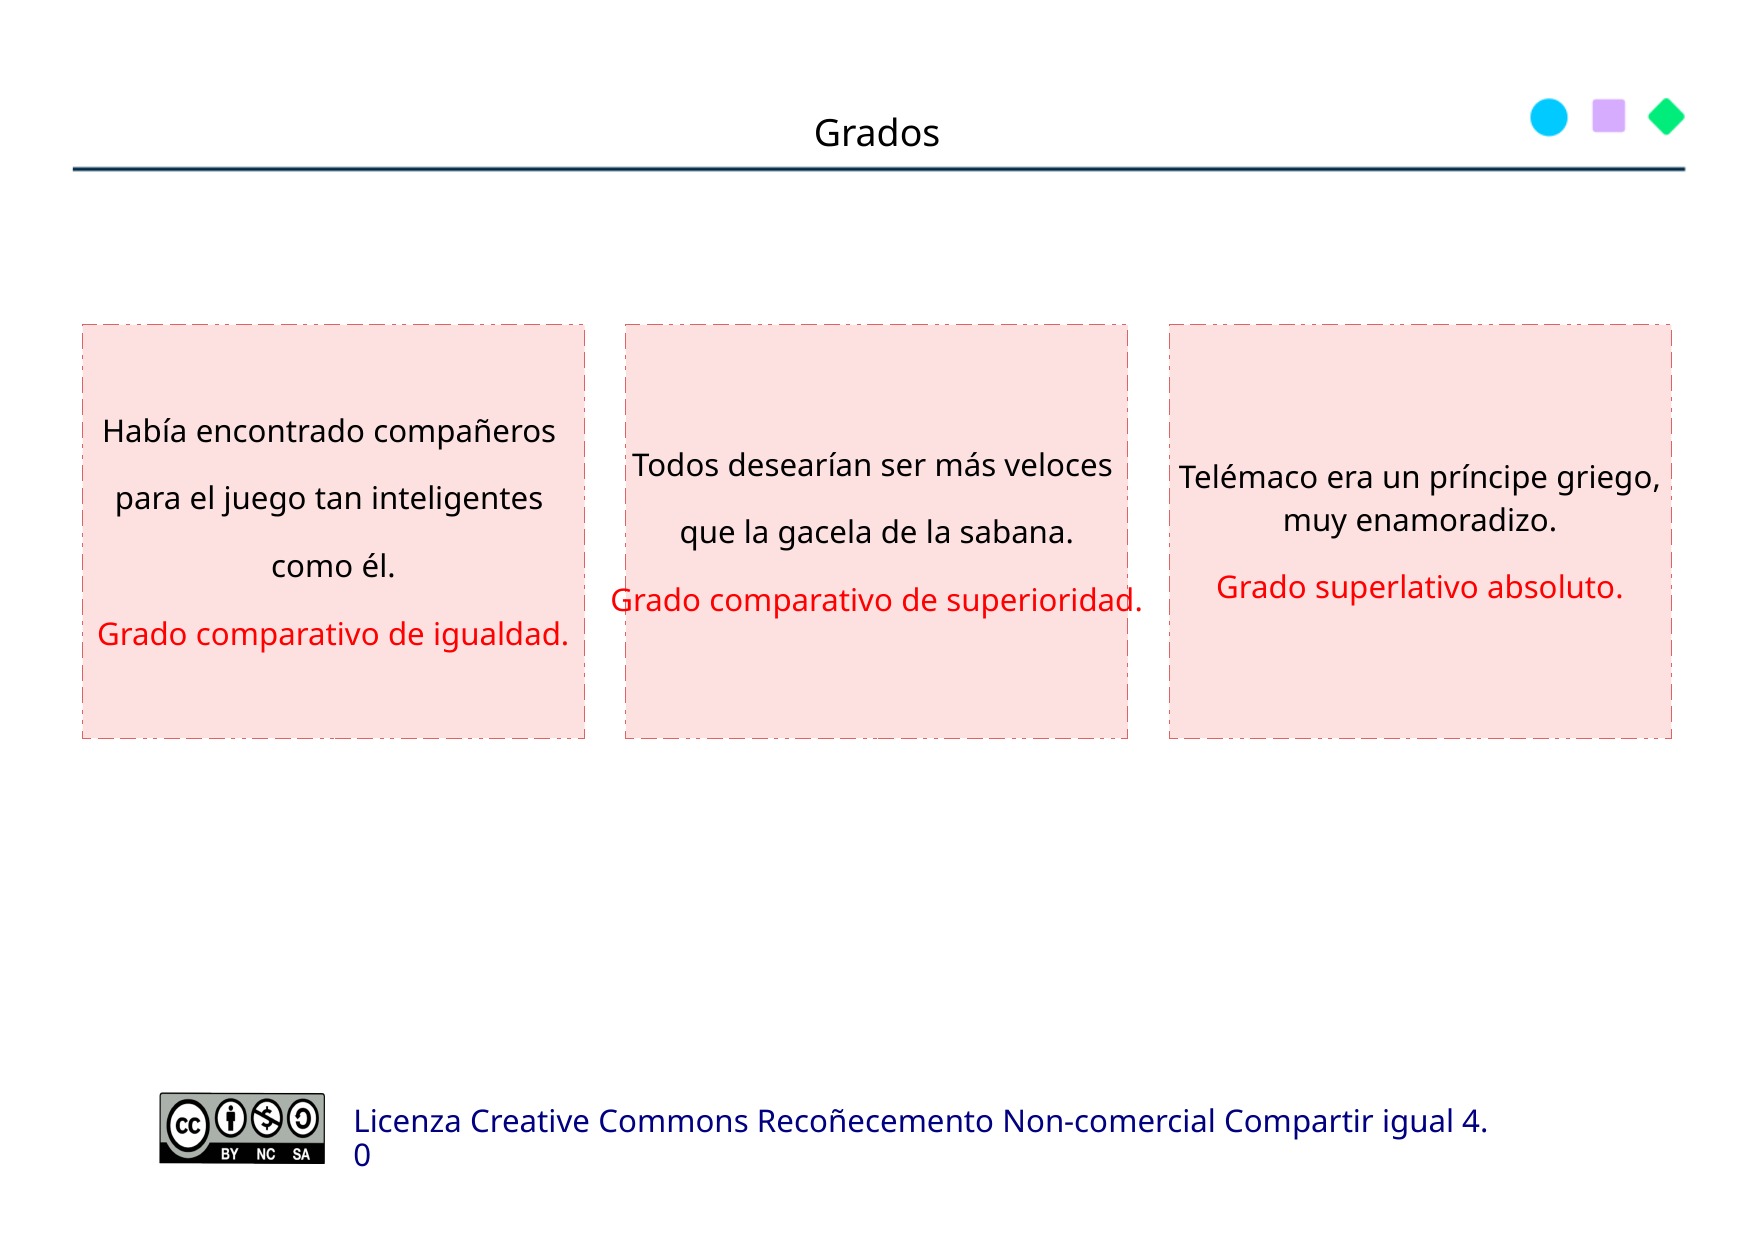

Grados
Había encontrado compañeros
para el juego tan inteligentes
como él.
Grado comparativo de igualdad.
Todos desearían ser más veloces
que la gacela de la sabana.
Grado comparativo de superioridad.
 Telémaco era un príncipe griego,
muy enamoradizo.
Grado superlativo absoluto.
Licenza Creative Commons Recoñecemento Non-comercial Compartir igual 4.0